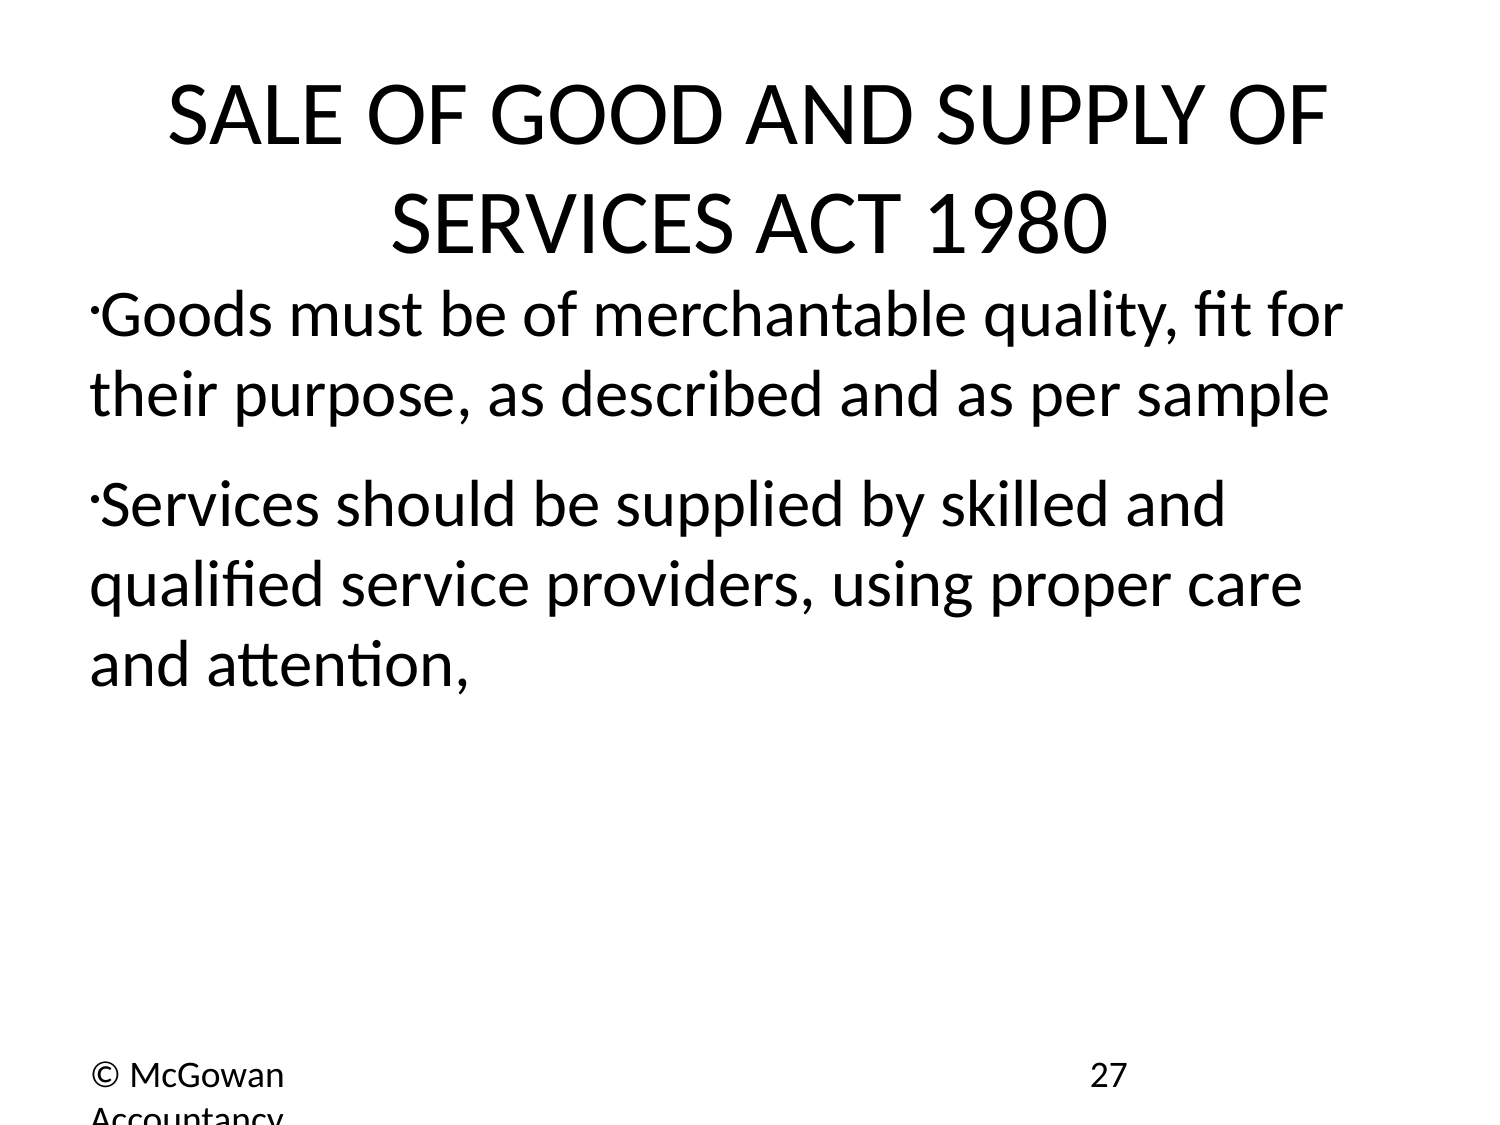

# SALE OF GOOD AND SUPPLY OF SERVICES ACT 1980
Goods must be of merchantable quality, fit for their purpose, as described and as per sample
Services should be supplied by skilled and qualified service providers, using proper care and attention,
© McGowan Accountancy Services
27